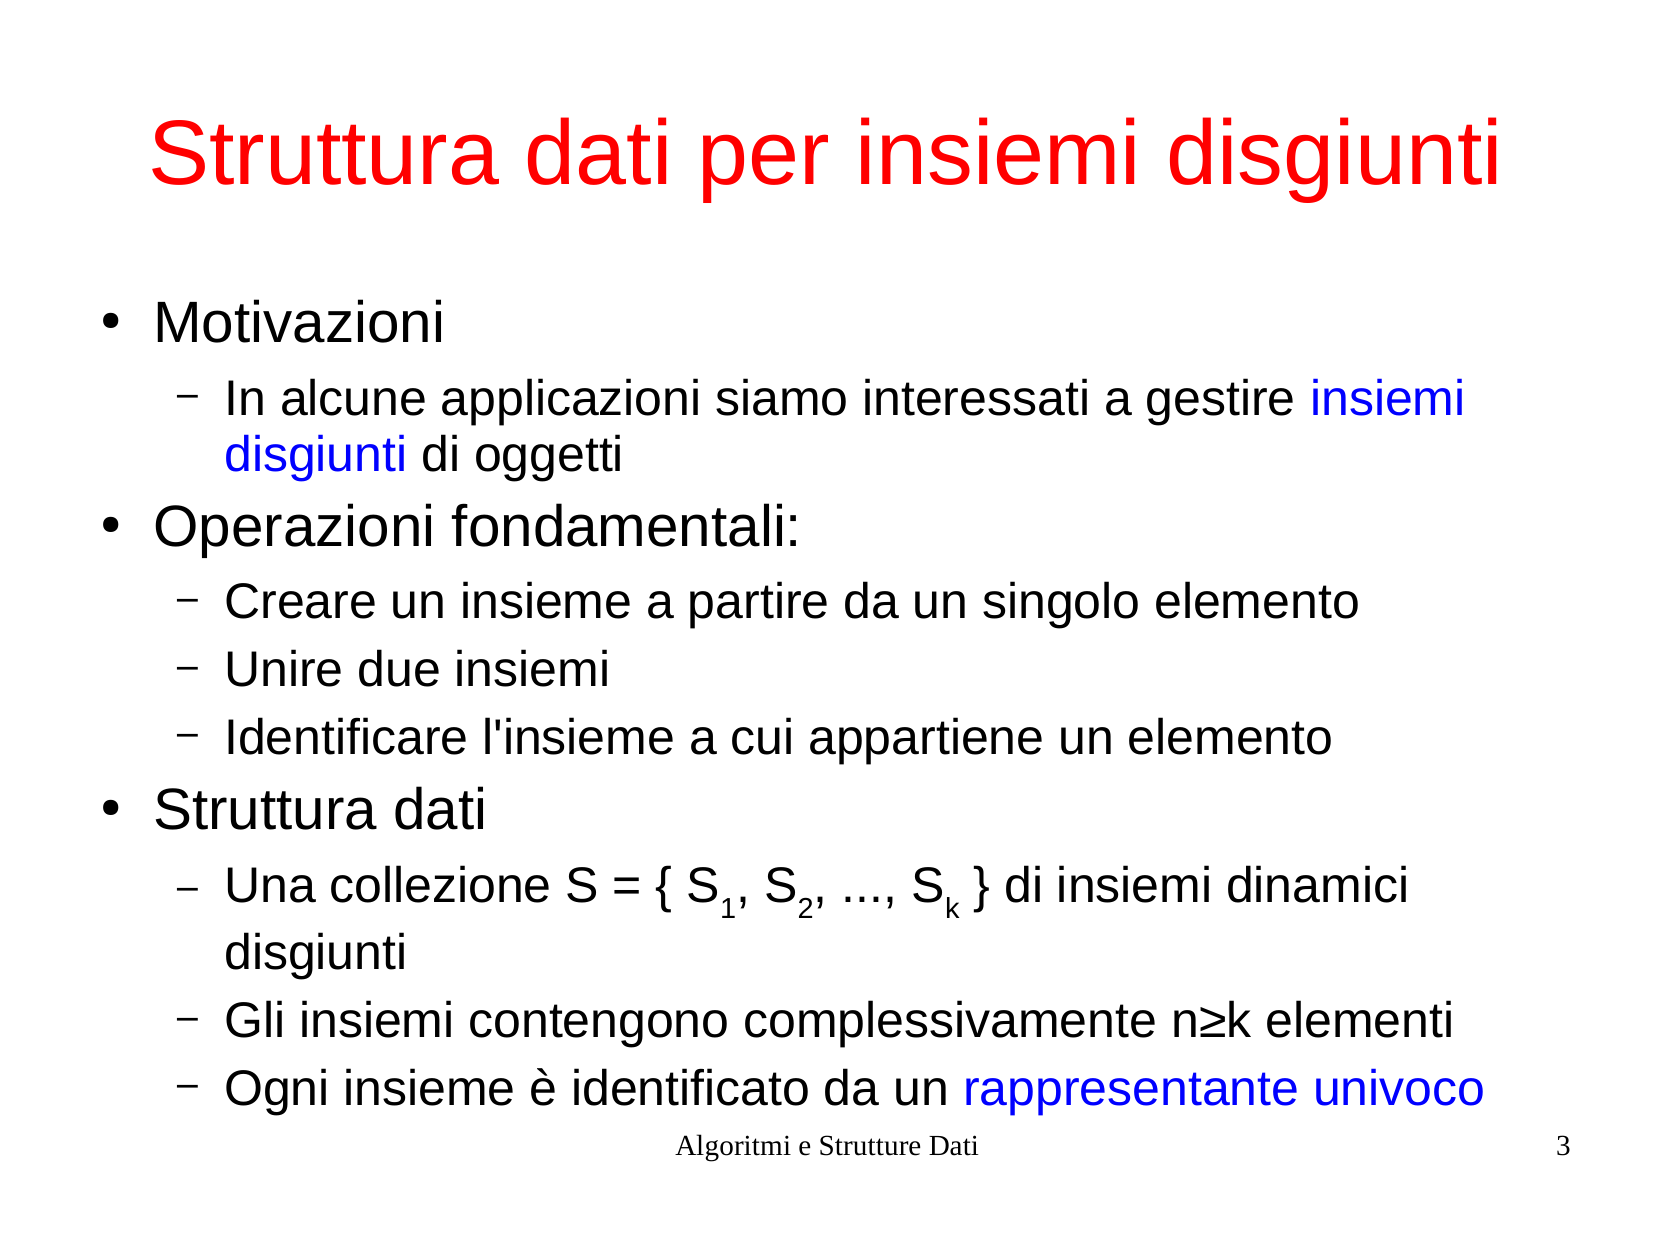

# Struttura dati per insiemi disgiunti
Motivazioni
In alcune applicazioni siamo interessati a gestire insiemi disgiunti di oggetti
Operazioni fondamentali:
Creare un insieme a partire da un singolo elemento
Unire due insiemi
Identificare l'insieme a cui appartiene un elemento
Struttura dati
Una collezione S = { S1, S2, ..., Sk } di insiemi dinamici disgiunti
Gli insiemi contengono complessivamente n≥k elementi
Ogni insieme è identificato da un rappresentante univoco
Algoritmi e Strutture Dati
3